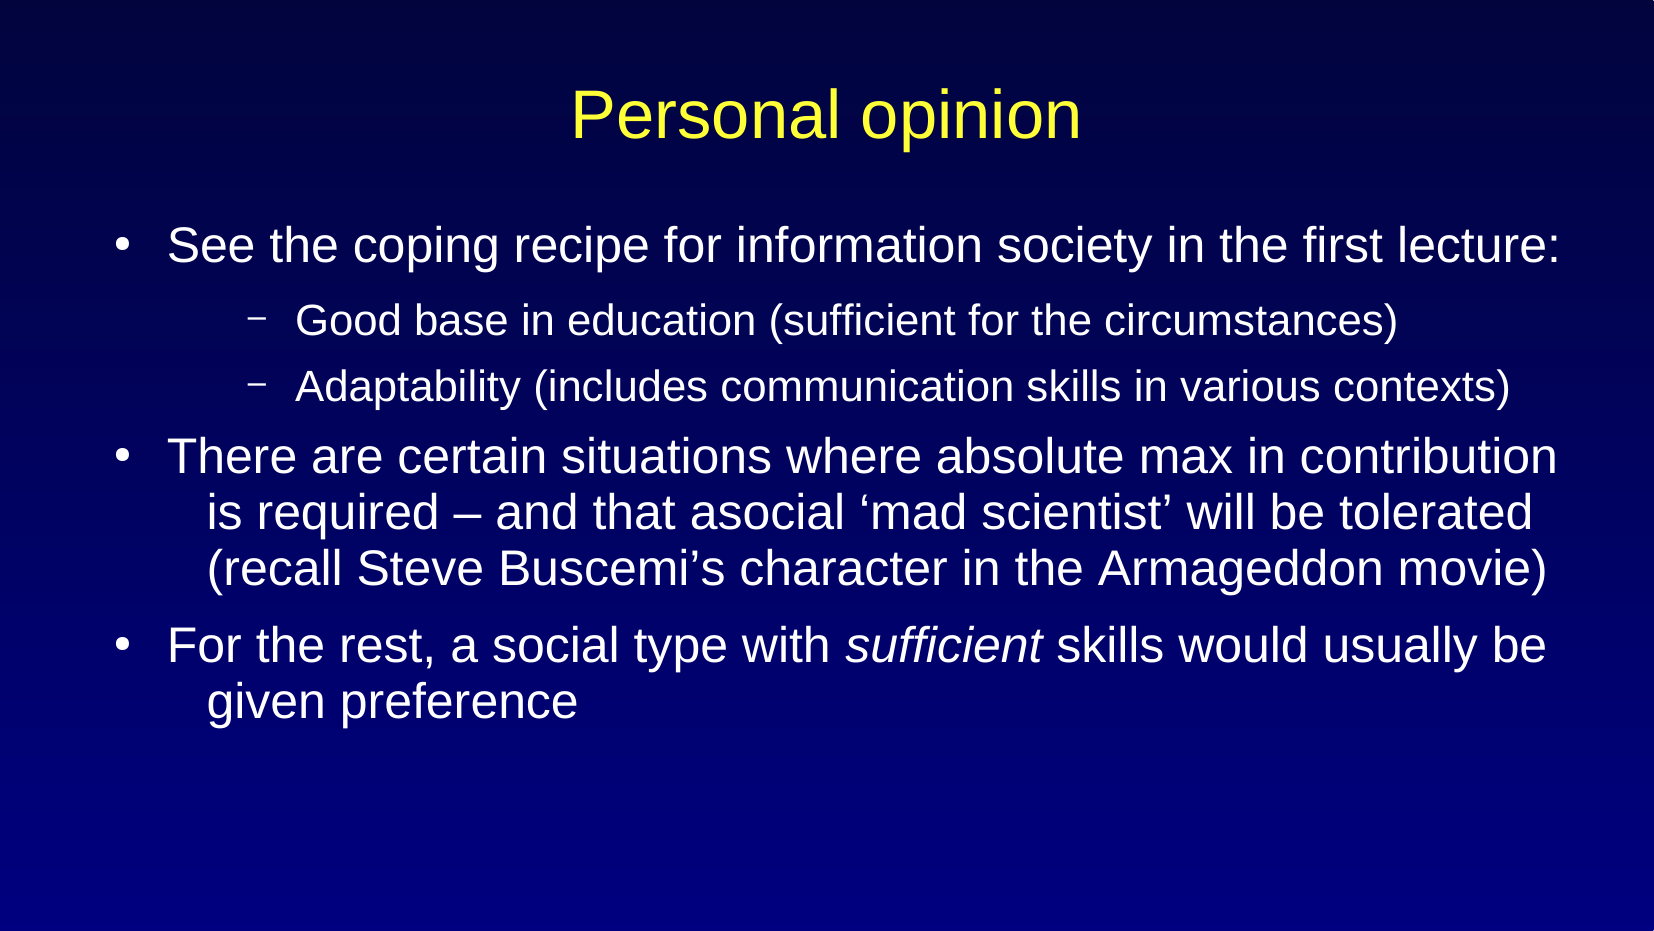

# Personal opinion
See the coping recipe for information society in the first lecture:
Good base in education (sufficient for the circumstances)
Adaptability (includes communication skills in various contexts)
There are certain situations where absolute max in contribution is required – and that asocial ‘mad scientist’ will be tolerated (recall Steve Buscemi’s character in the Armageddon movie)
For the rest, a social type with sufficient skills would usually be given preference